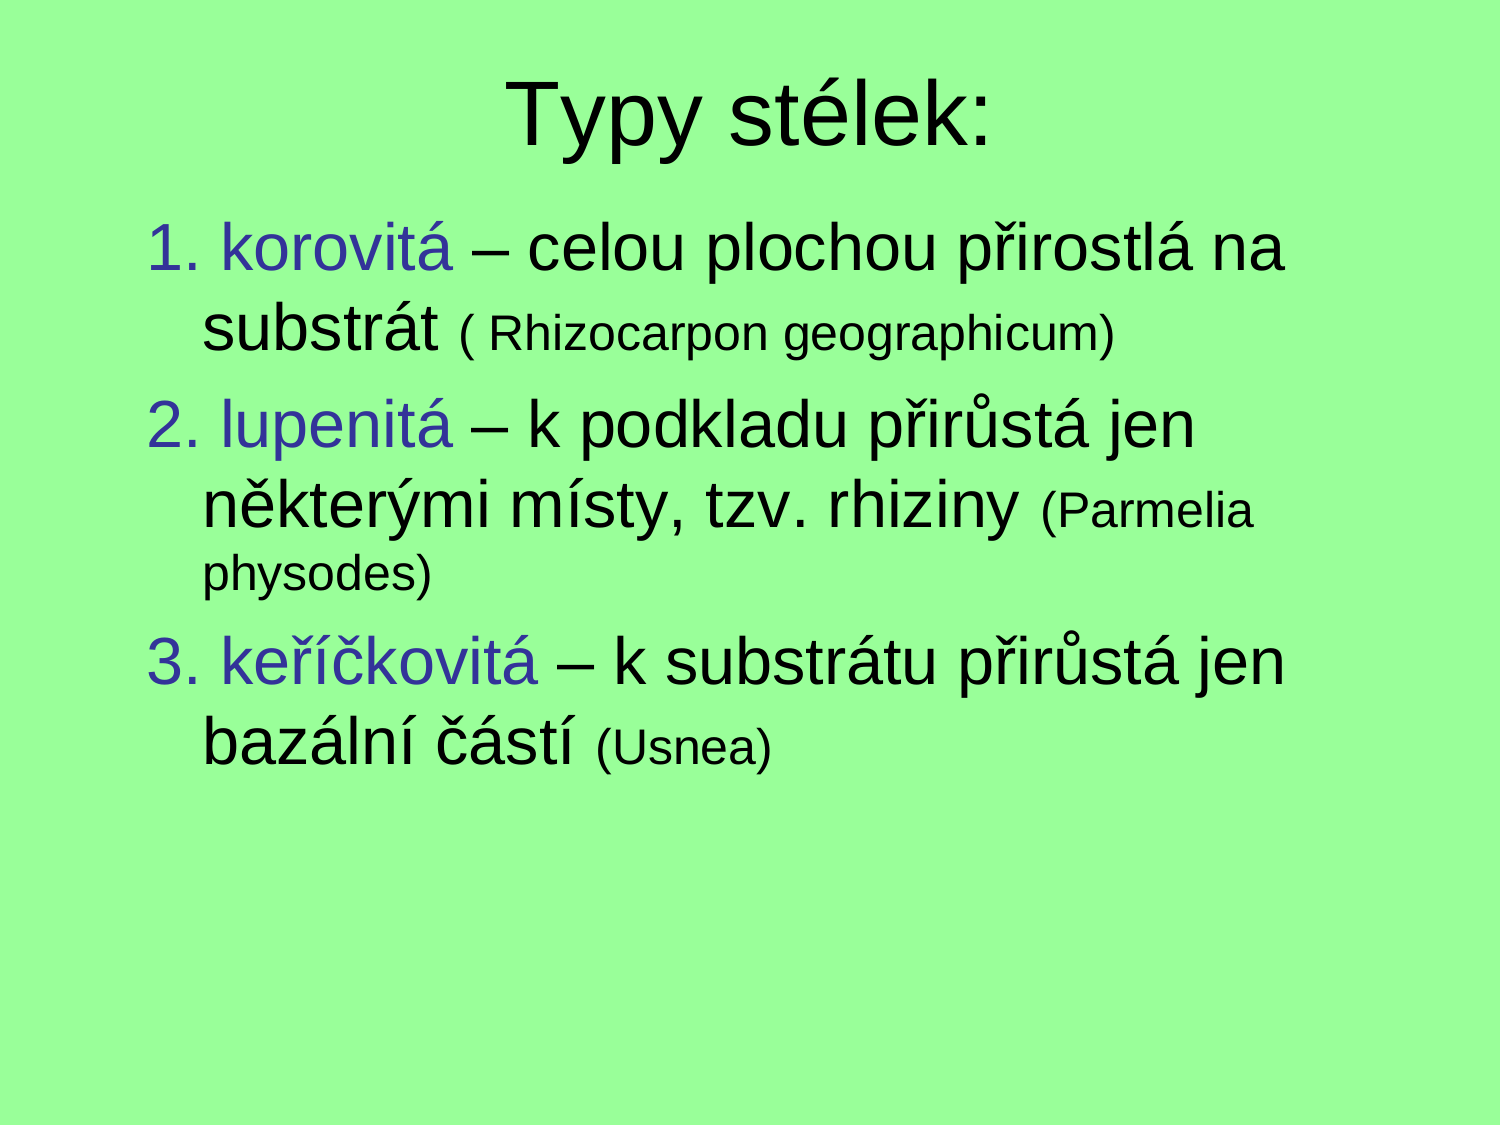

# Typy stélek:
1. korovitá – celou plochou přirostlá na substrát ( Rhizocarpon geographicum)
2. lupenitá – k podkladu přirůstá jen některými místy, tzv. rhiziny (Parmelia physodes)
3. keříčkovitá – k substrátu přirůstá jen bazální částí (Usnea)